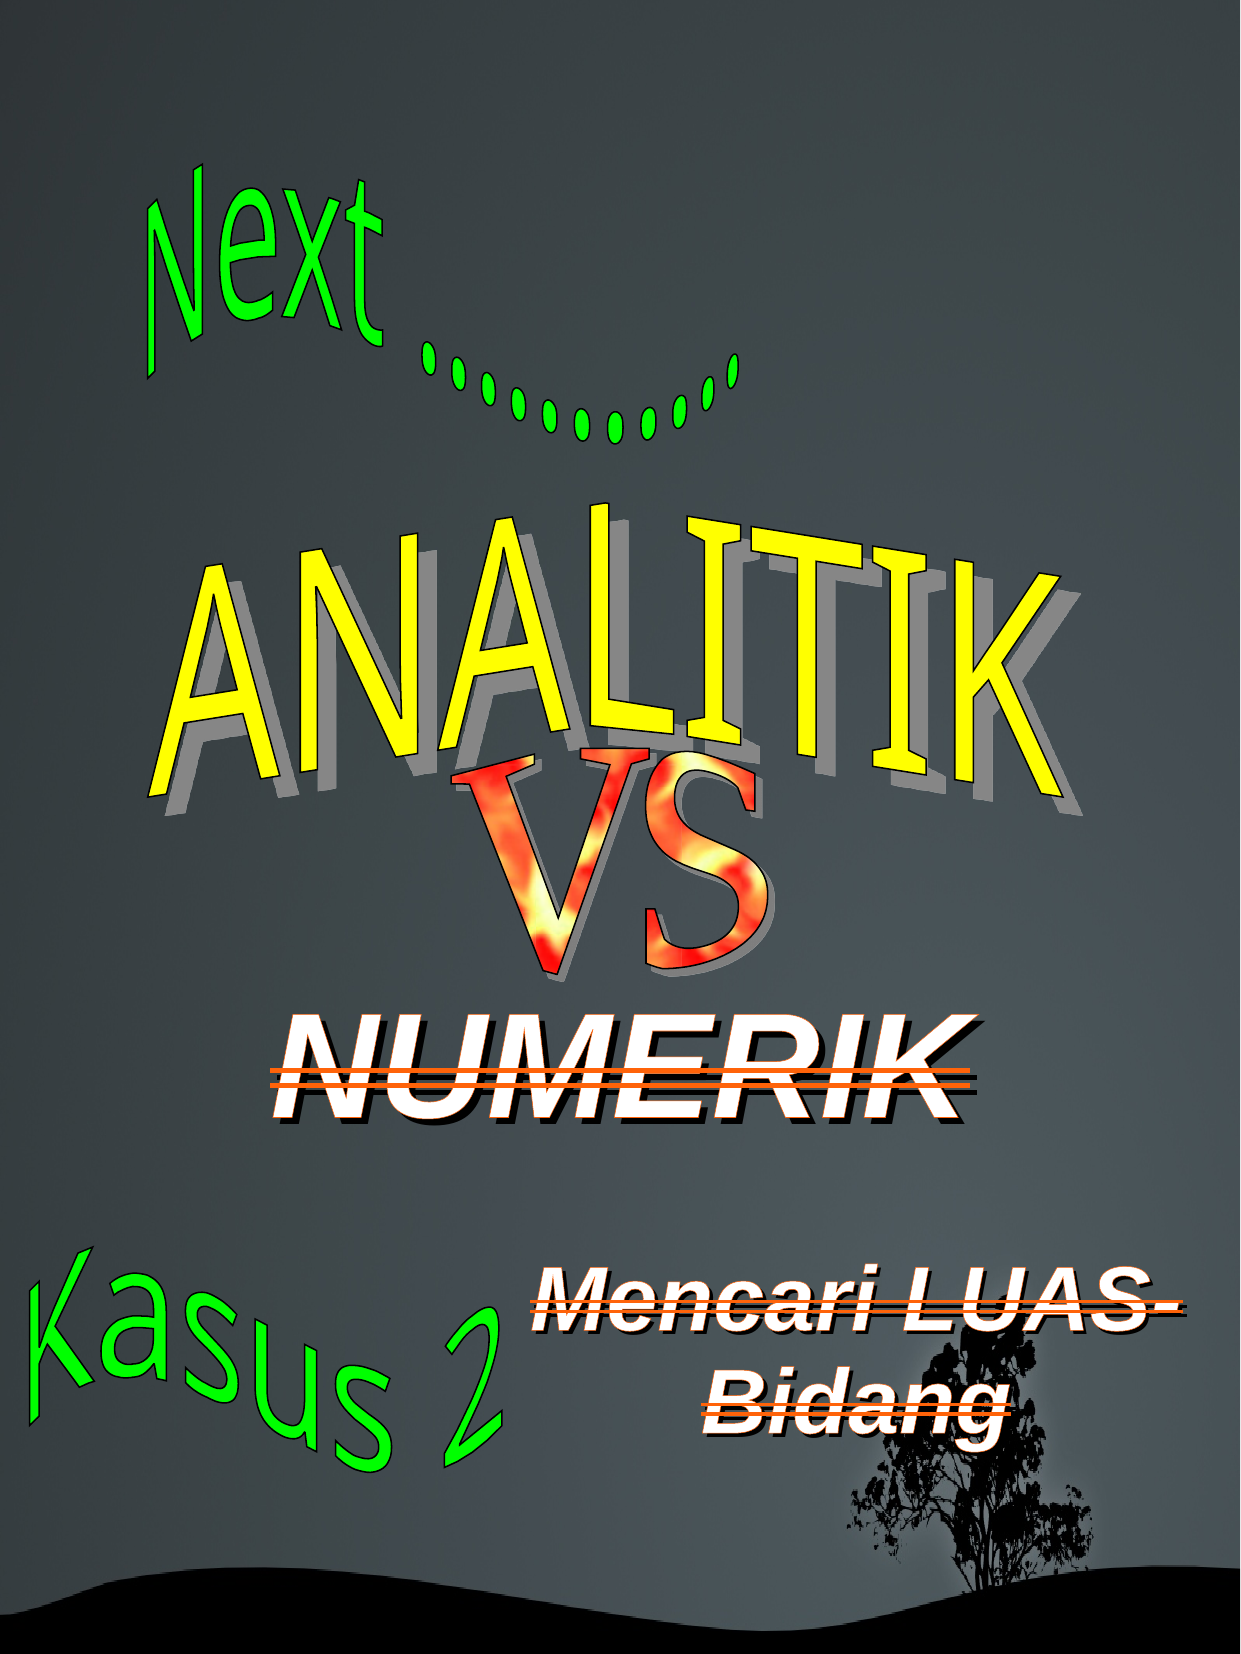

Next ...........
ANALITIK
vs
NUMERIK
Kasus 2
Mencari LUAS-Bidang